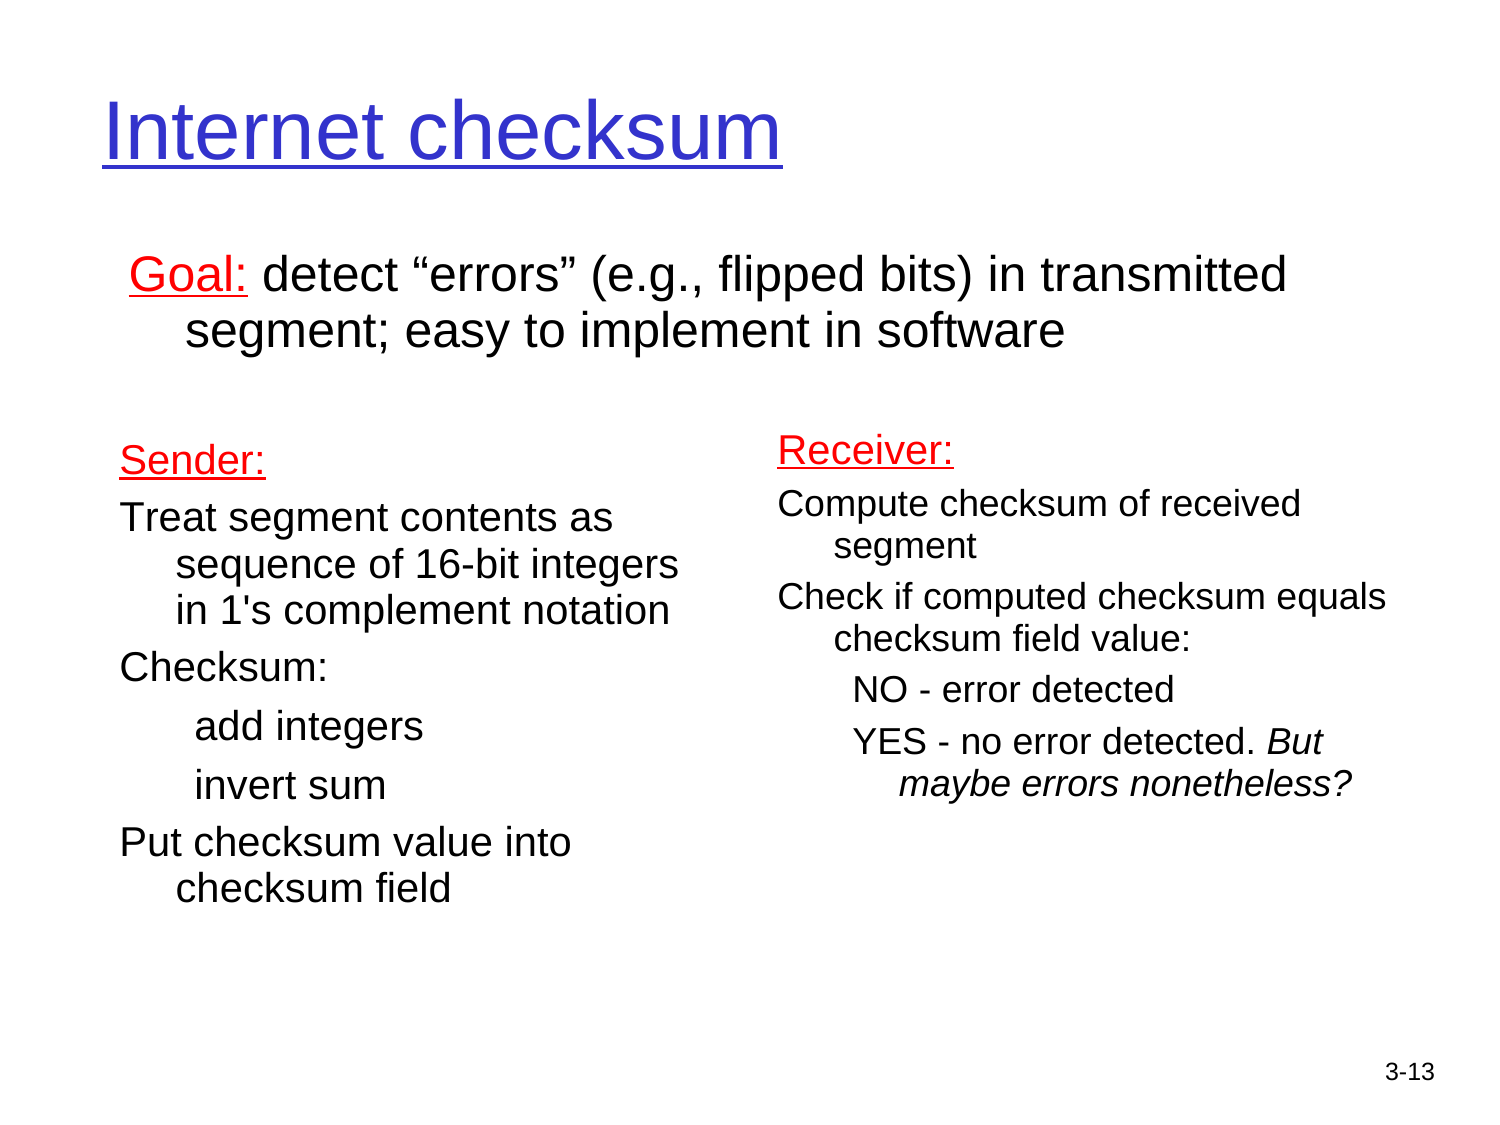

# Internet checksum
Goal: detect “errors” (e.g., flipped bits) in transmitted segment; easy to implement in software
Receiver:
Compute checksum of received segment
Check if computed checksum equals checksum field value:
NO - error detected
YES - no error detected. But maybe errors nonetheless?
Sender:
Treat segment contents as sequence of 16-bit integers in 1's complement notation
Checksum:
add integers
invert sum
Put checksum value into checksum field
13